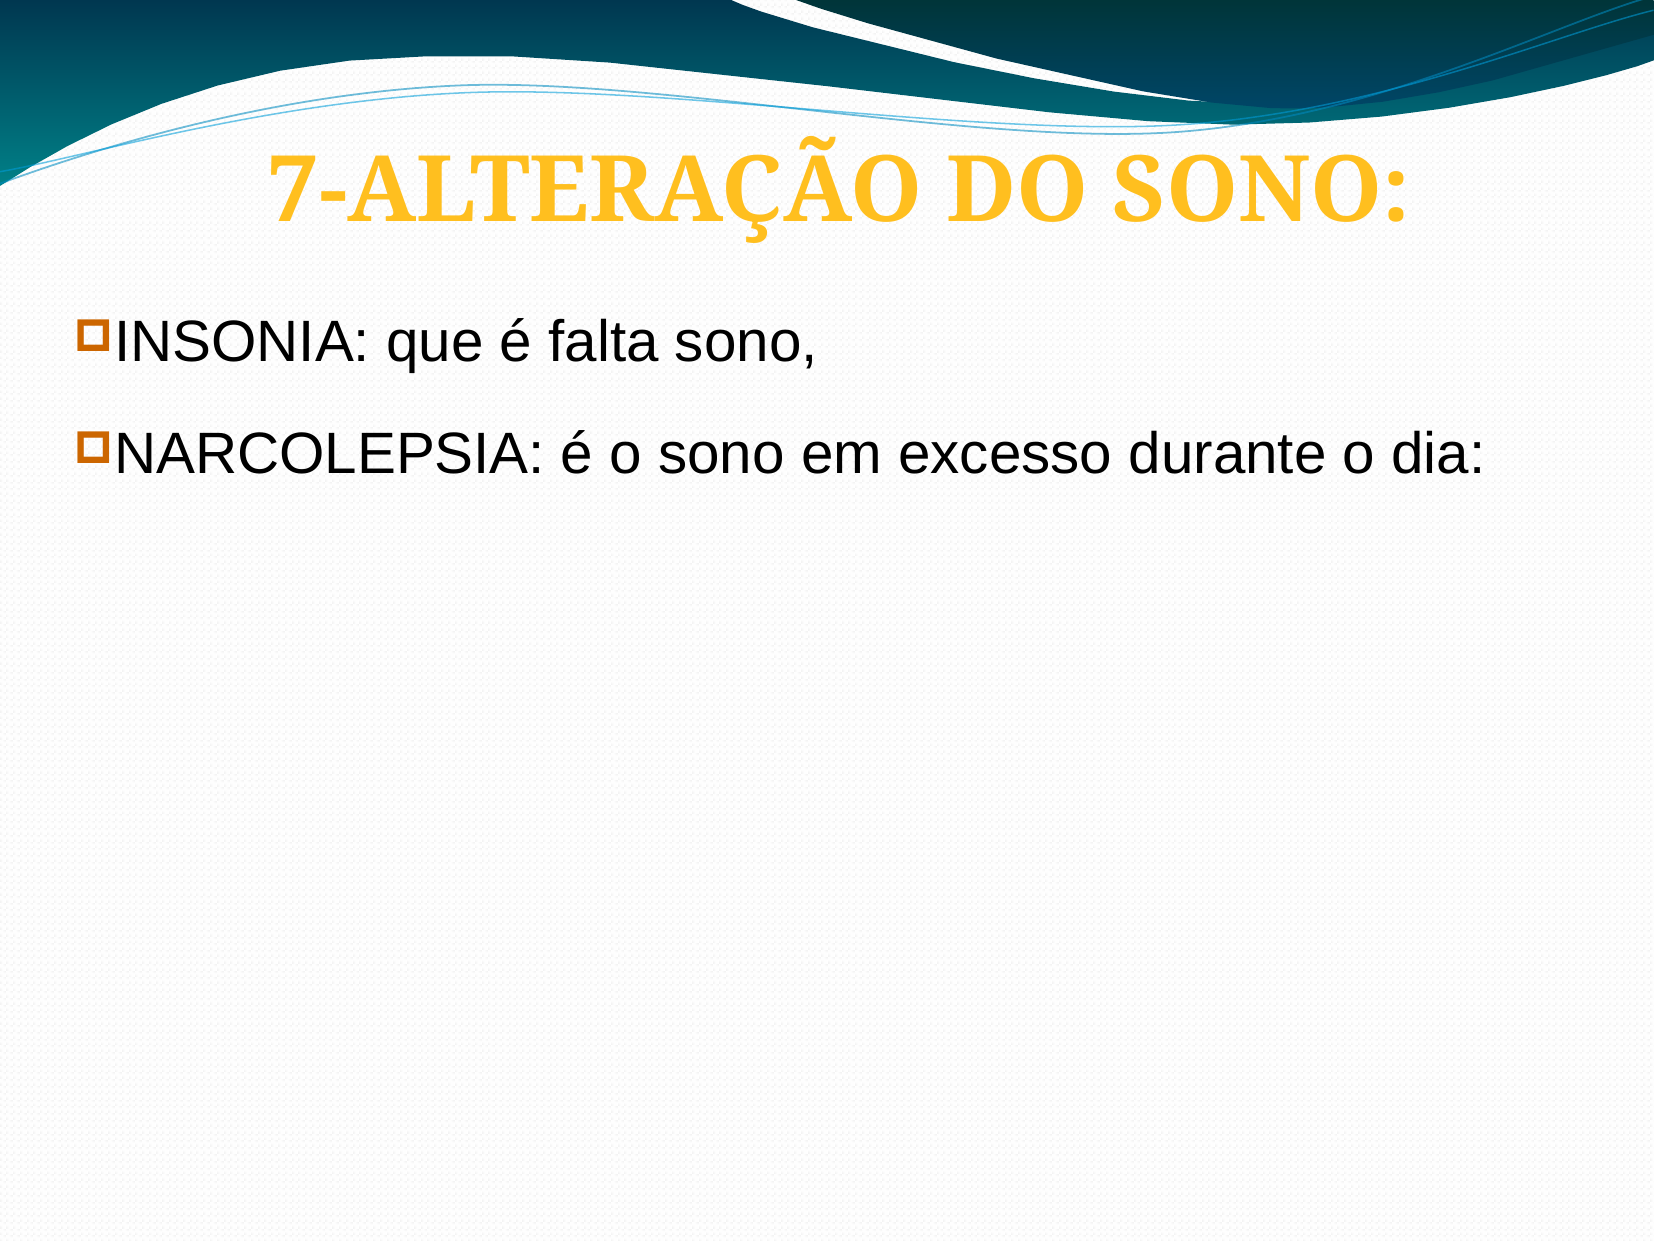

7-ALTERAÇÃO DO SONO:
INSONIA: que é falta sono,
NARCOLEPSIA: é o sono em excesso durante o dia: